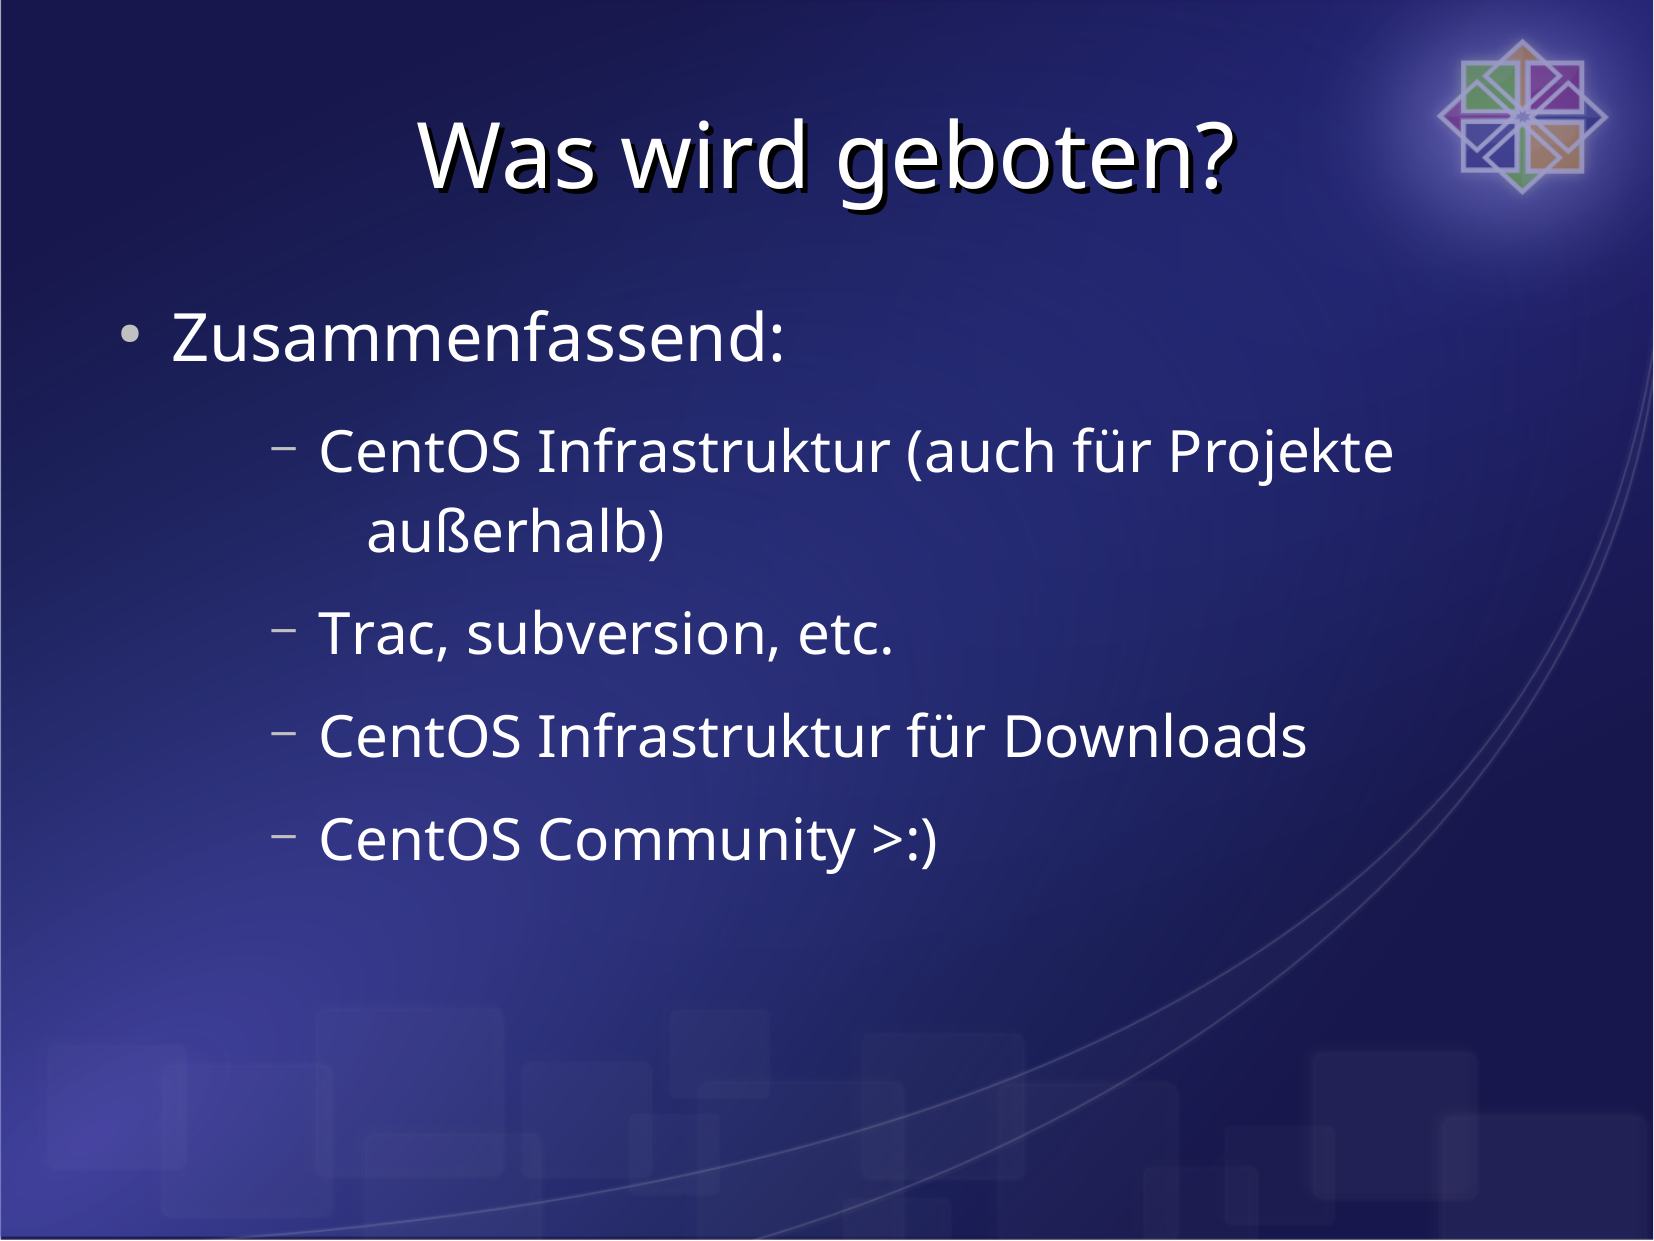

# Was wird geboten?
Zusammenfassend:
CentOS Infrastruktur (auch für Projekte außerhalb)
Trac, subversion, etc.
CentOS Infrastruktur für Downloads
CentOS Community >:)